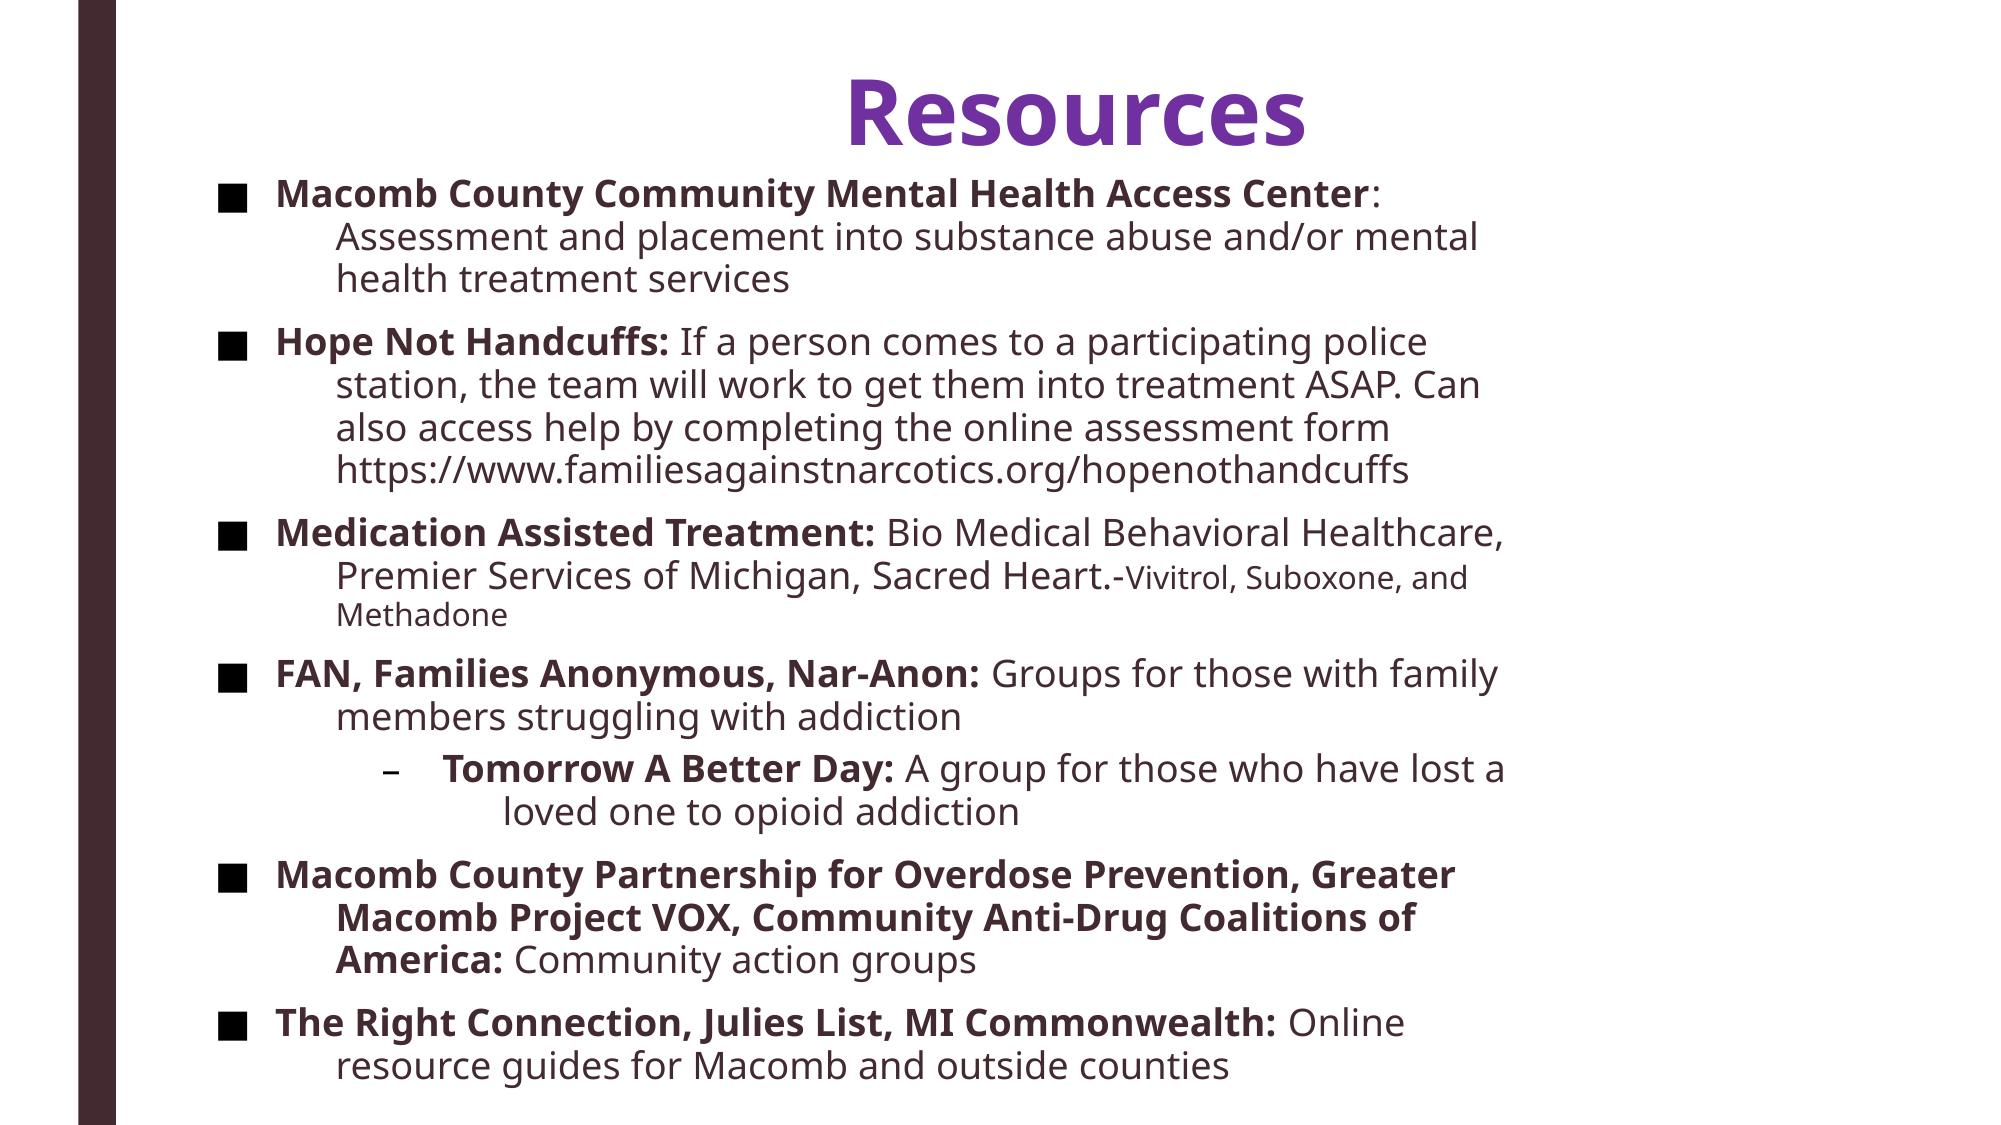

# Resources
Macomb County Community Mental Health Access Center: Assessment and placement into substance abuse and/or mental health treatment services
Hope Not Handcuffs: If a person comes to a participating police station, the team will work to get them into treatment ASAP. Can also access help by completing the online assessment form https://www.familiesagainstnarcotics.org/hopenothandcuffs
Medication Assisted Treatment: Bio Medical Behavioral Healthcare, Premier Services of Michigan, Sacred Heart.-Vivitrol, Suboxone, and Methadone
FAN, Families Anonymous, Nar-Anon: Groups for those with family members struggling with addiction
Tomorrow A Better Day: A group for those who have lost a loved one to opioid addiction
Macomb County Partnership for Overdose Prevention, Greater Macomb Project VOX, Community Anti-Drug Coalitions of America: Community action groups
The Right Connection, Julies List, MI Commonwealth: Online resource guides for Macomb and outside counties